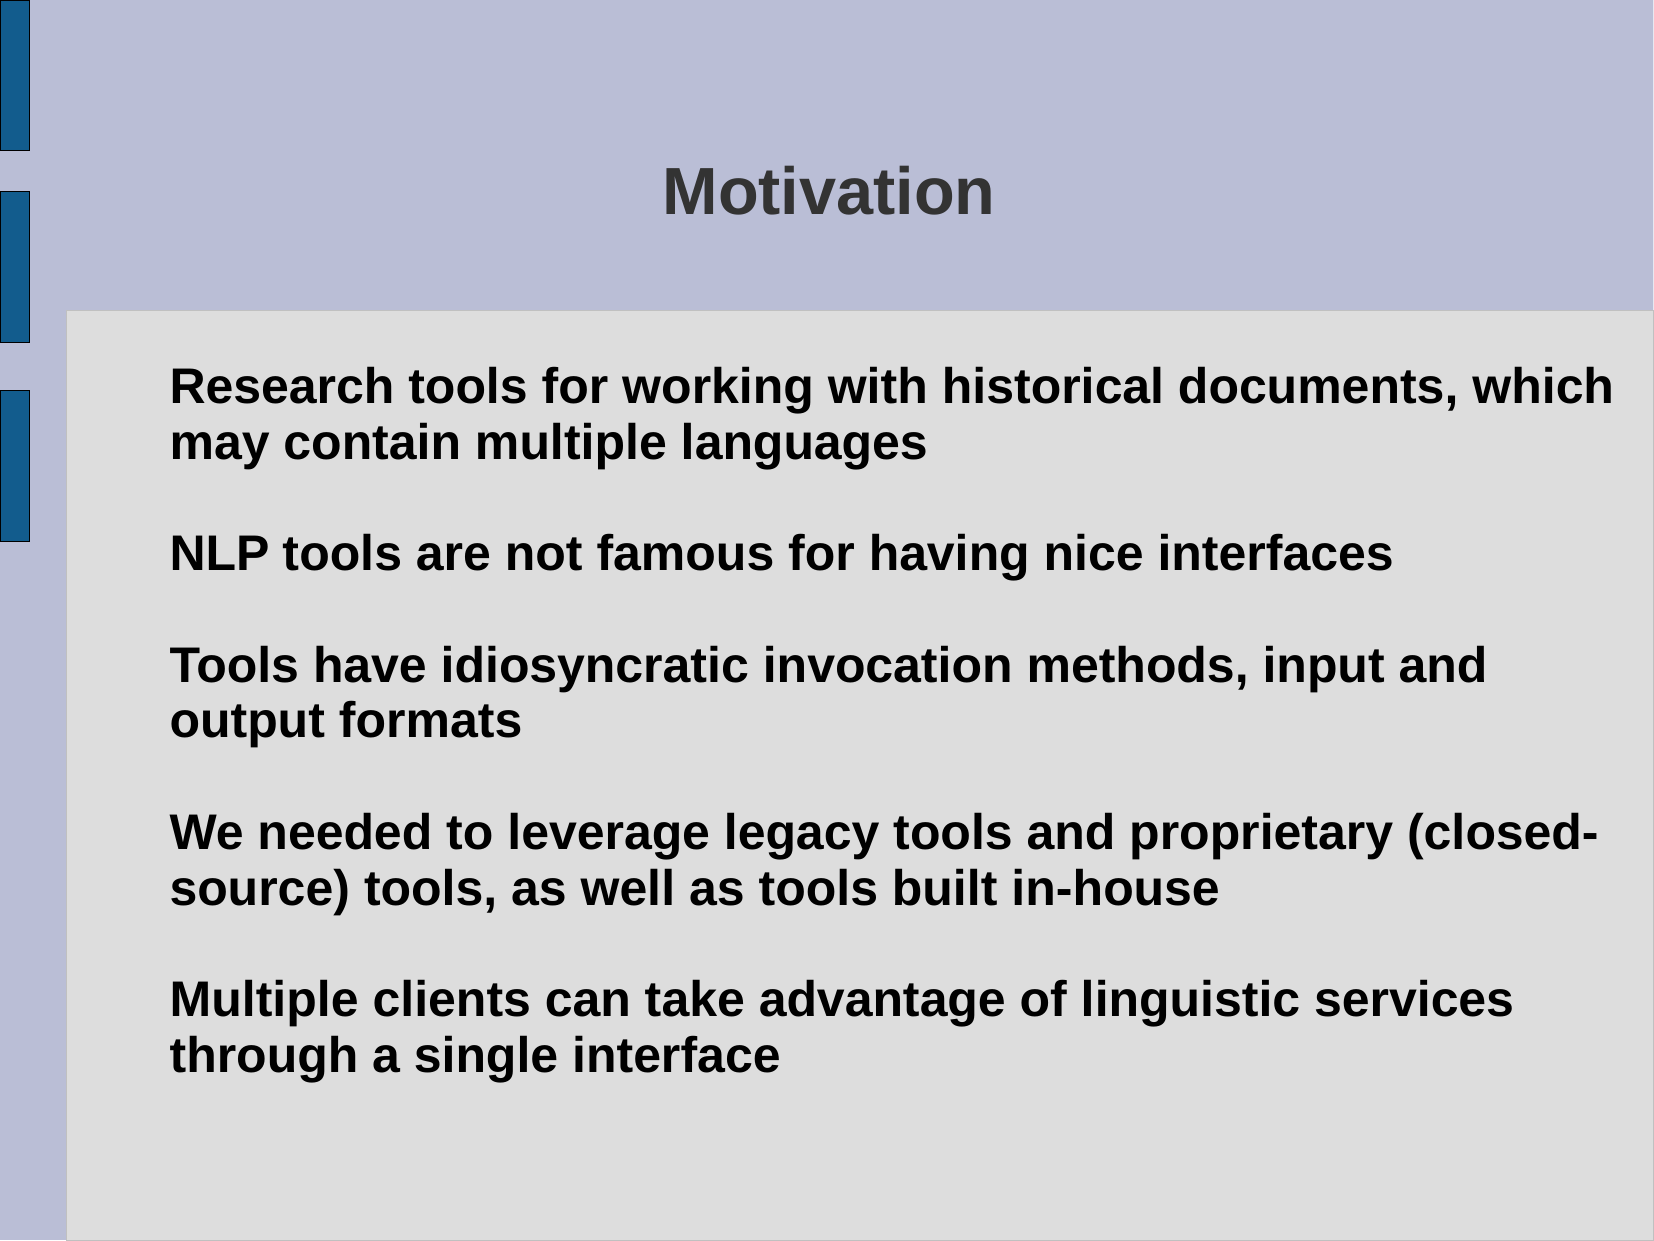

# Motivation
Research tools for working with historical documents, which may contain multiple languages
NLP tools are not famous for having nice interfaces
Tools have idiosyncratic invocation methods, input and output formats
We needed to leverage legacy tools and proprietary (closed-source) tools, as well as tools built in-house
Multiple clients can take advantage of linguistic services through a single interface